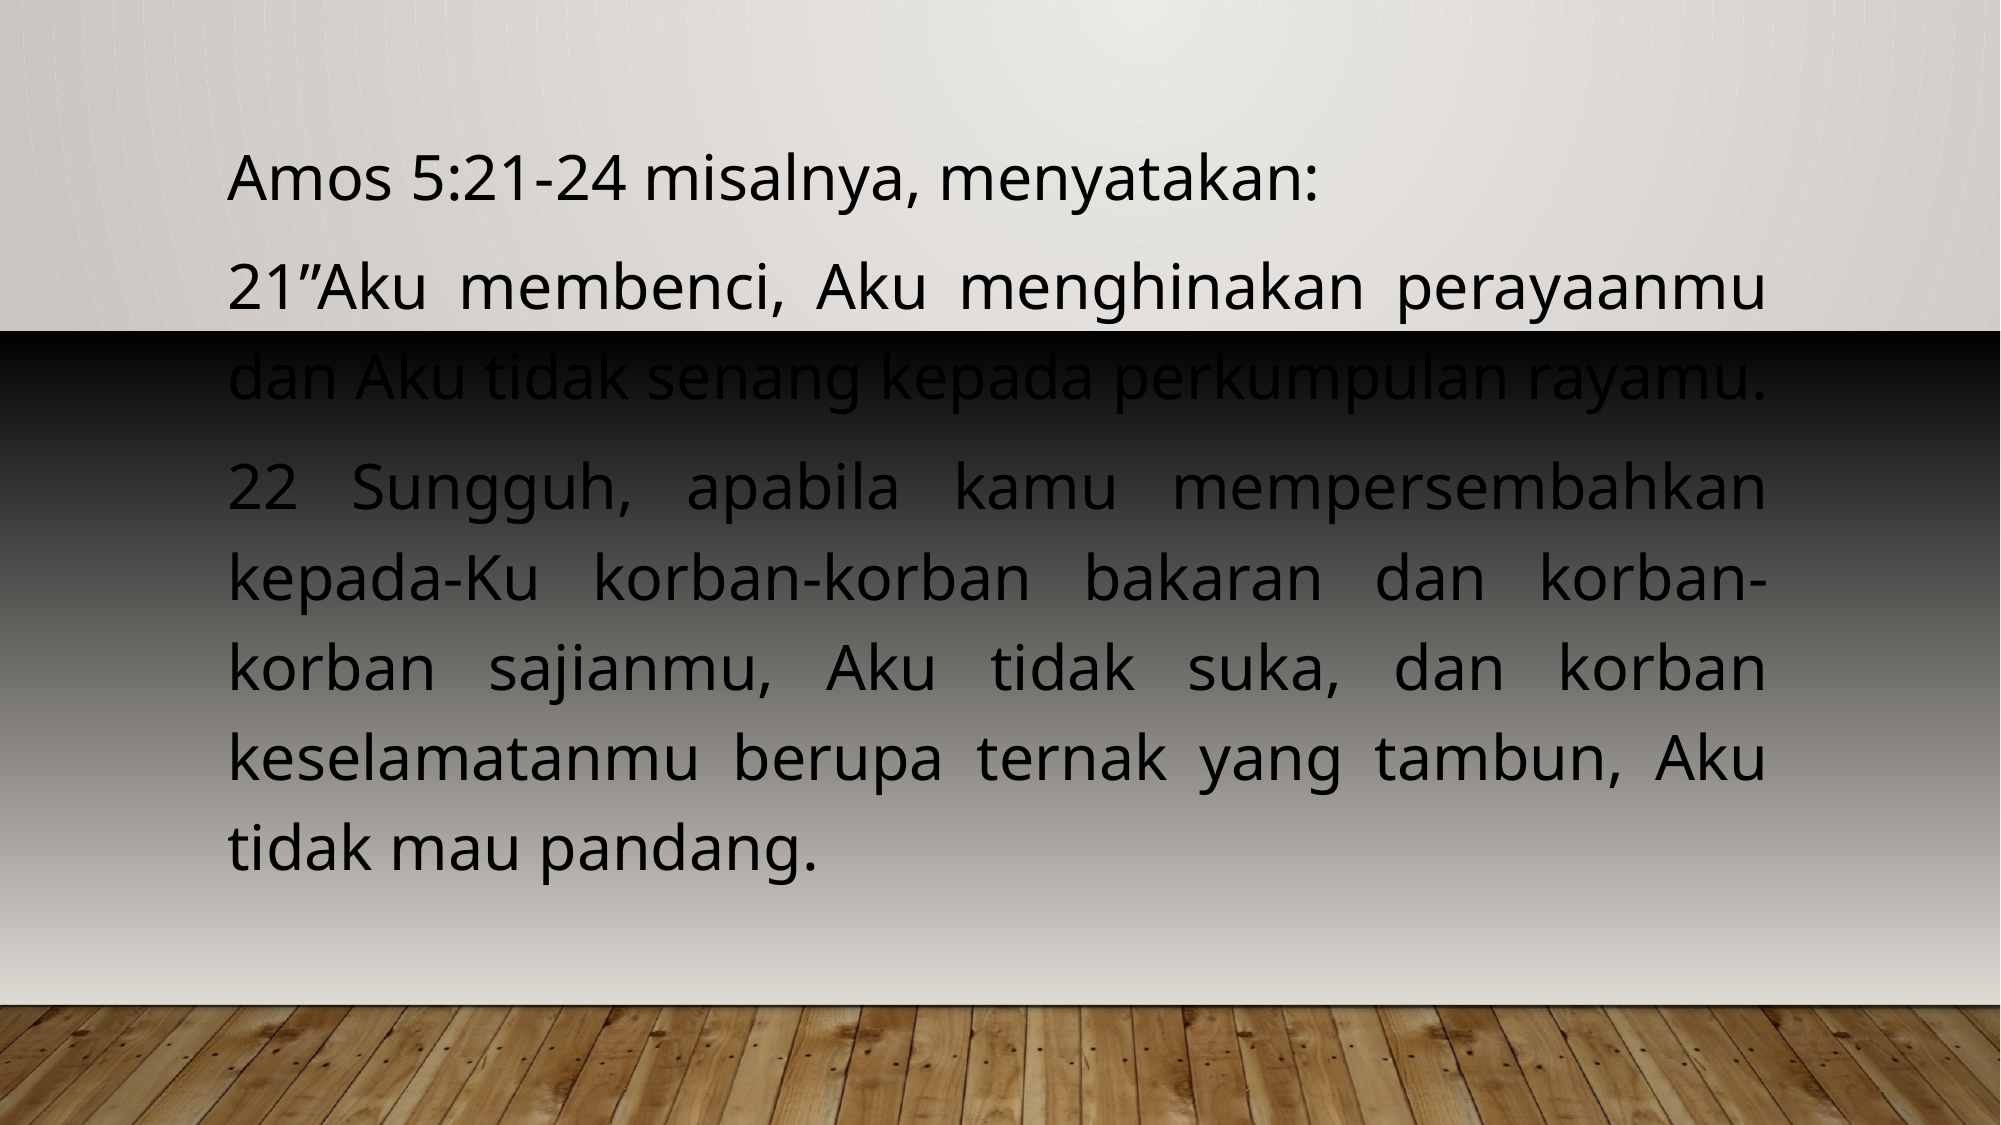

# Amos 5:21-24 misalnya, menyatakan:
21”Aku membenci, Aku menghinakan perayaanmu dan Aku tidak senang kepada perkumpulan rayamu.
22 Sungguh, apabila kamu mempersembahkan kepada-Ku korban-korban bakaran dan korban-korban sajianmu, Aku tidak suka, dan korban keselamatanmu berupa ternak yang tambun, Aku tidak mau pandang.